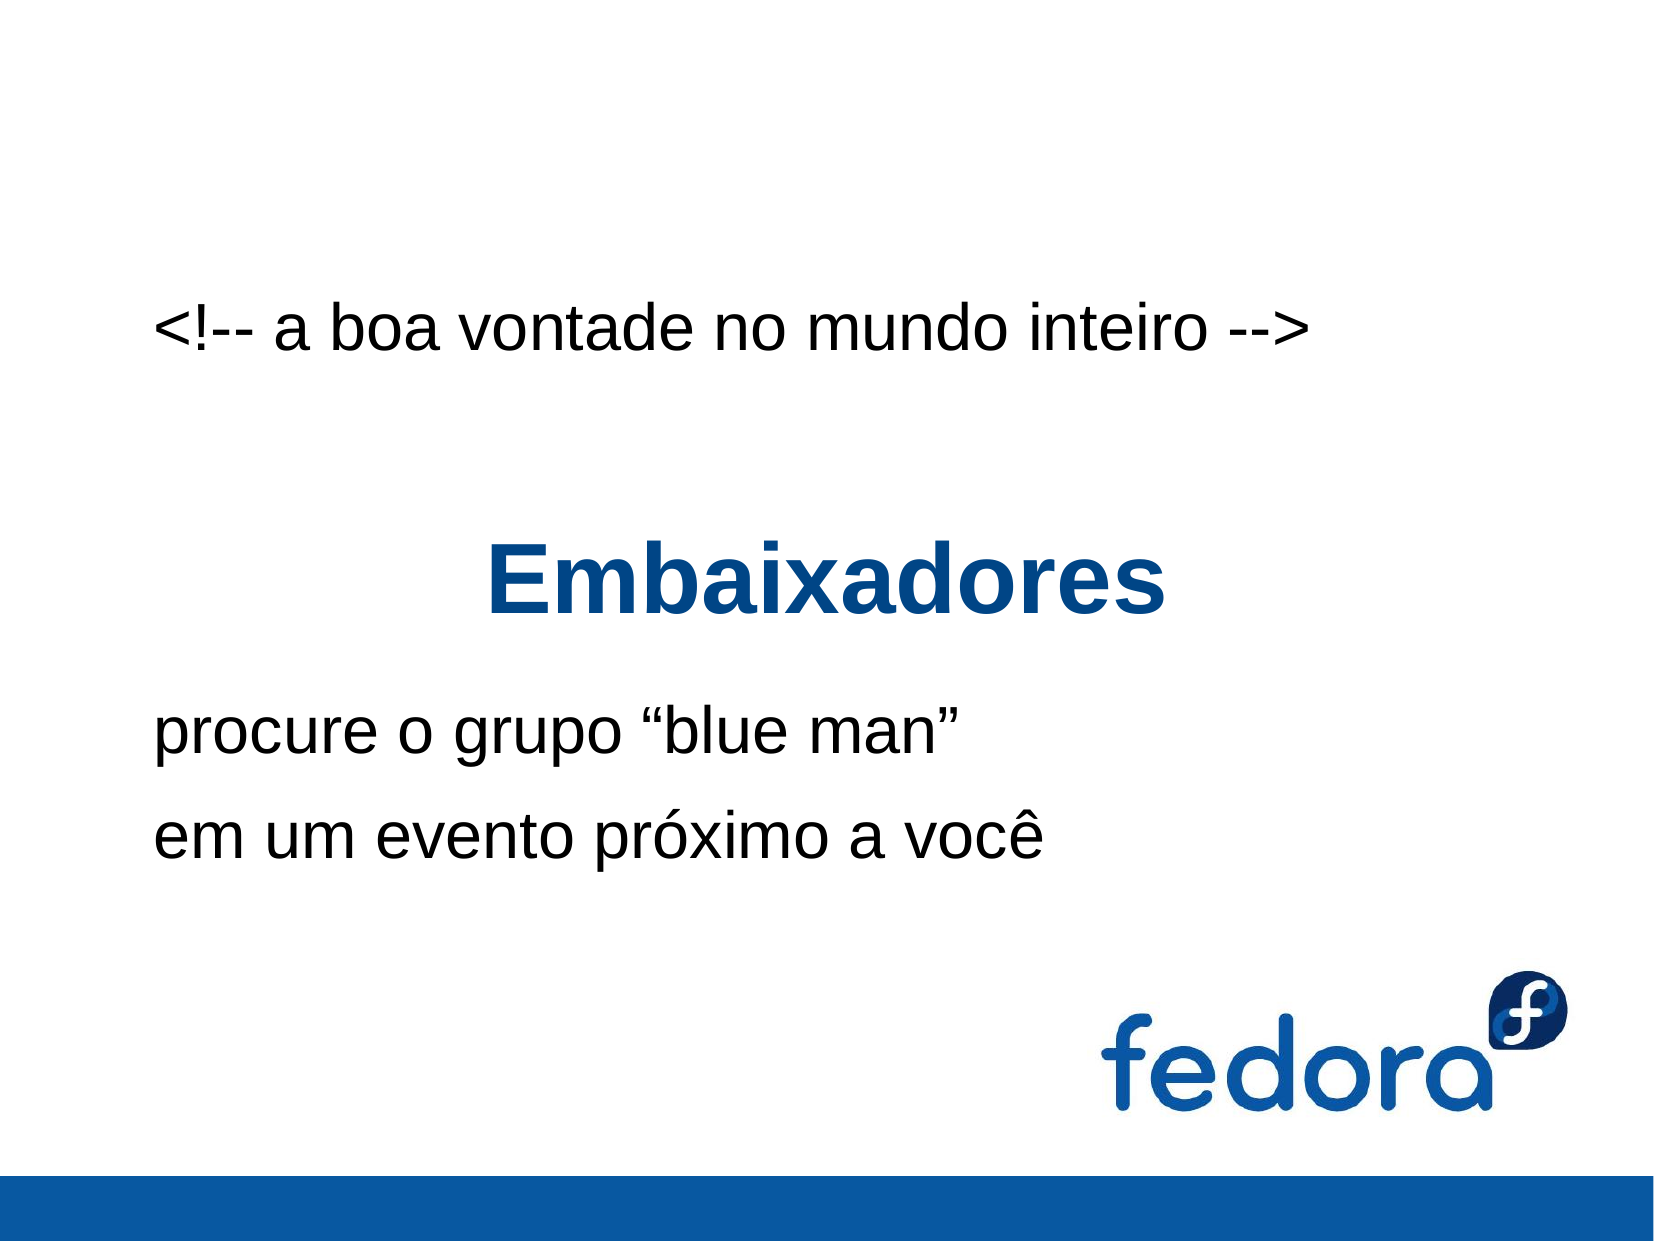

# Embaixadores
<!-- a boa vontade no mundo inteiro -->
procure o grupo “blue man”
em um evento próximo a você